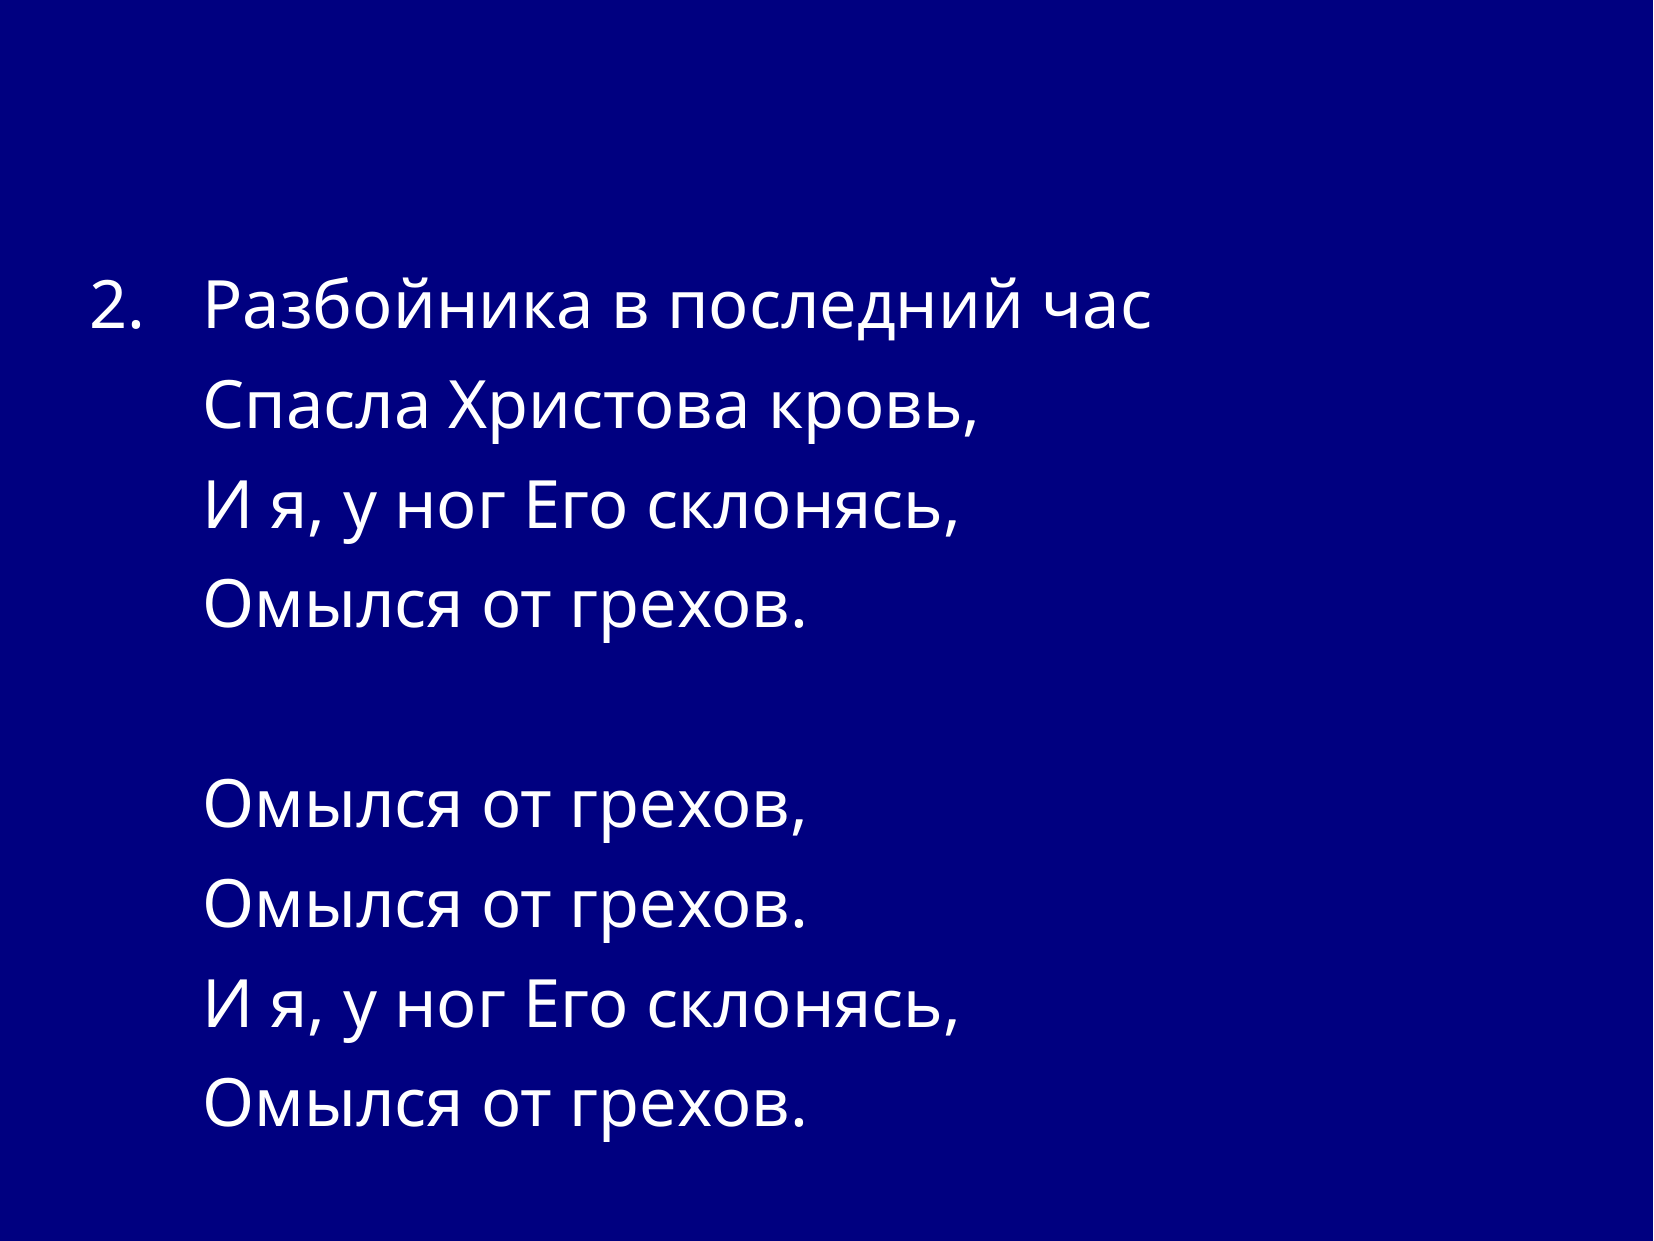

2.	Разбойника в последний час
	Спасла Христова кровь,
	И я, у ног Его склонясь,
	Омылся от грехов.
	Омылся от грехов,
	Омылся от грехов.
	И я, у ног Его склонясь,
	Омылся от грехов.